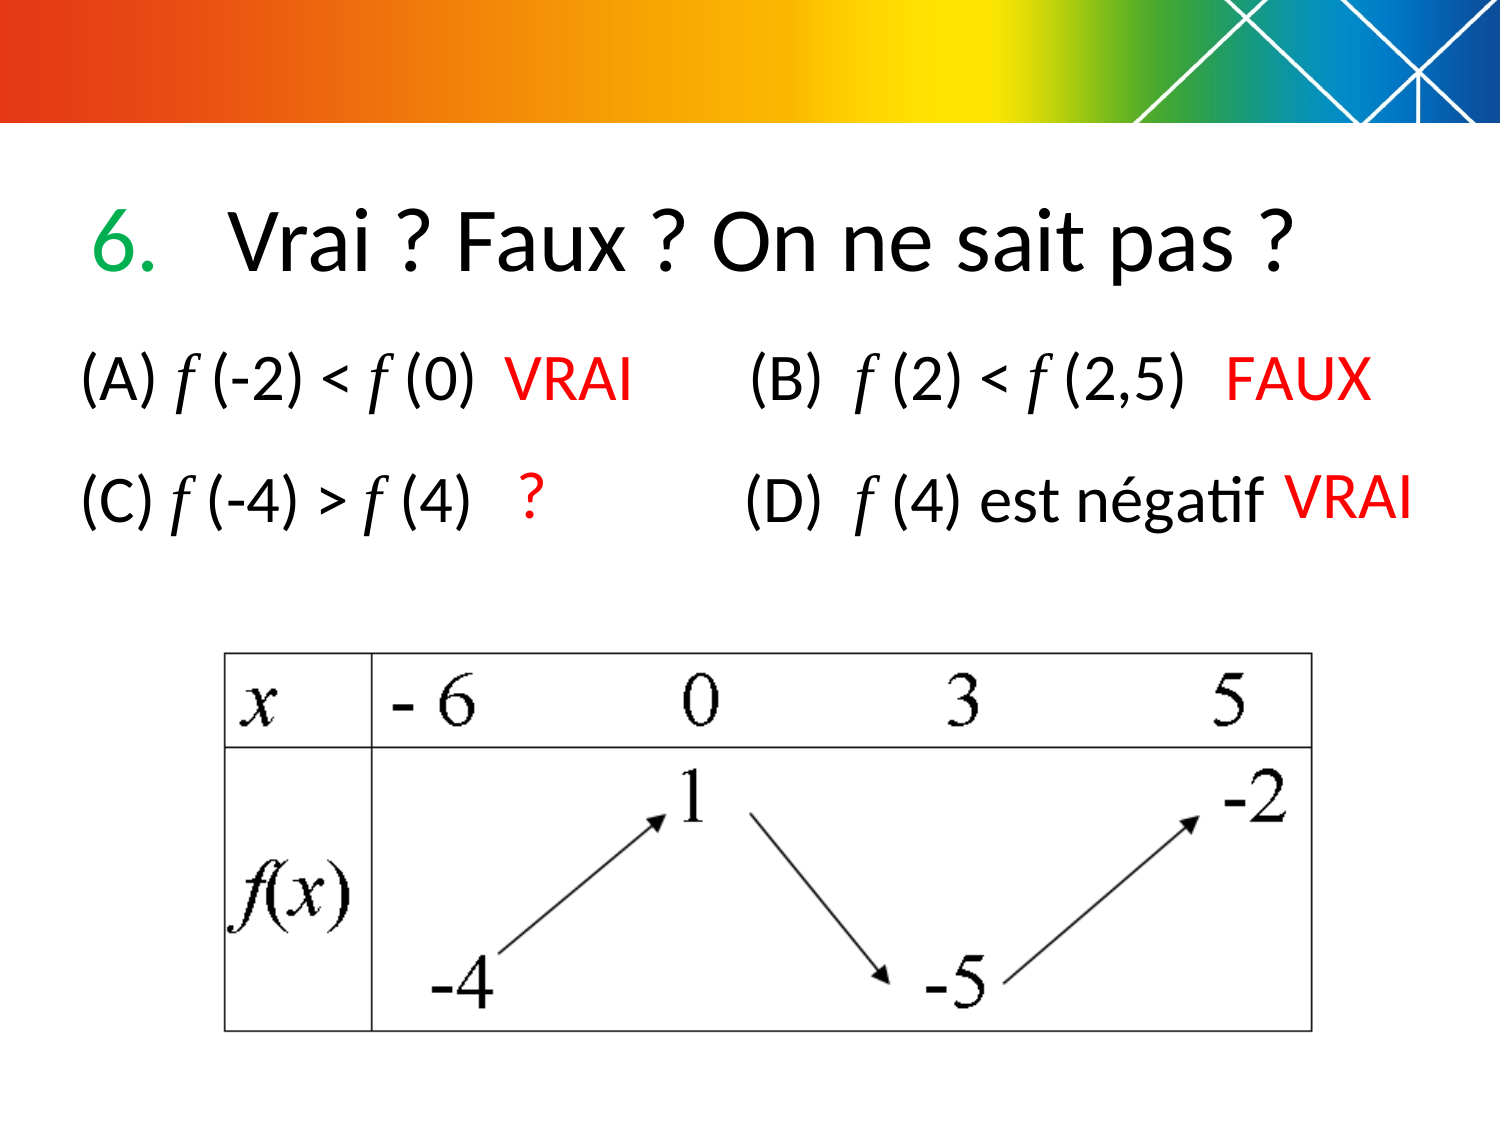

# Vrai ? Faux ? On ne sait pas ?
(A) f (-2) < f (0) (B) f (2) < f (2,5)
(C) f (-4) > f (4) (D) f (4) est négatif
VRAI
FAUX
?
VRAI